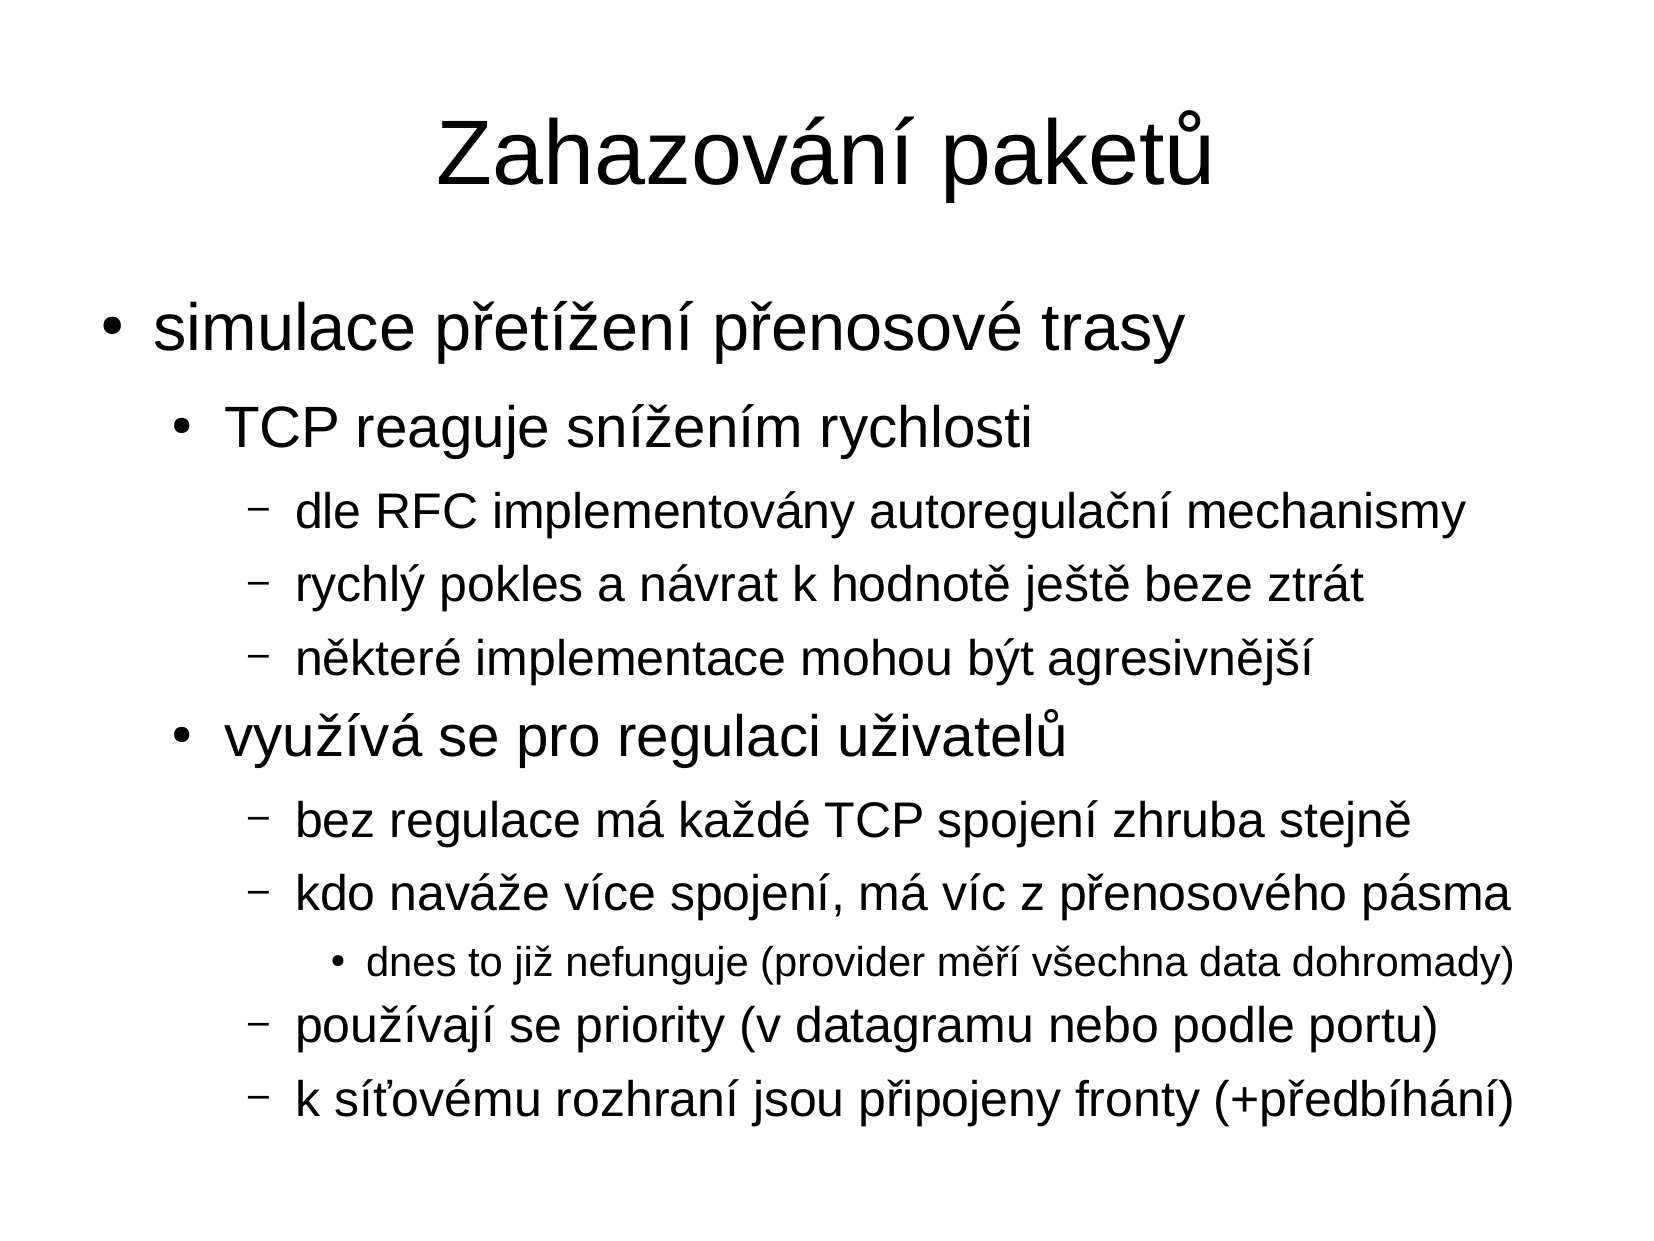

# Zahazování paketů
simulace přetížení přenosové trasy
TCP reaguje snížením rychlosti
dle RFC implementovány autoregulační mechanismy
rychlý pokles a návrat k hodnotě ještě beze ztrát
některé implementace mohou být agresivnější
využívá se pro regulaci uživatelů
bez regulace má každé TCP spojení zhruba stejně
kdo naváže více spojení, má víc z přenosového pásma
dnes to již nefunguje (provider měří všechna data dohromady)
používají se priority (v datagramu nebo podle portu)
k síťovému rozhraní jsou připojeny fronty (+předbíhání)